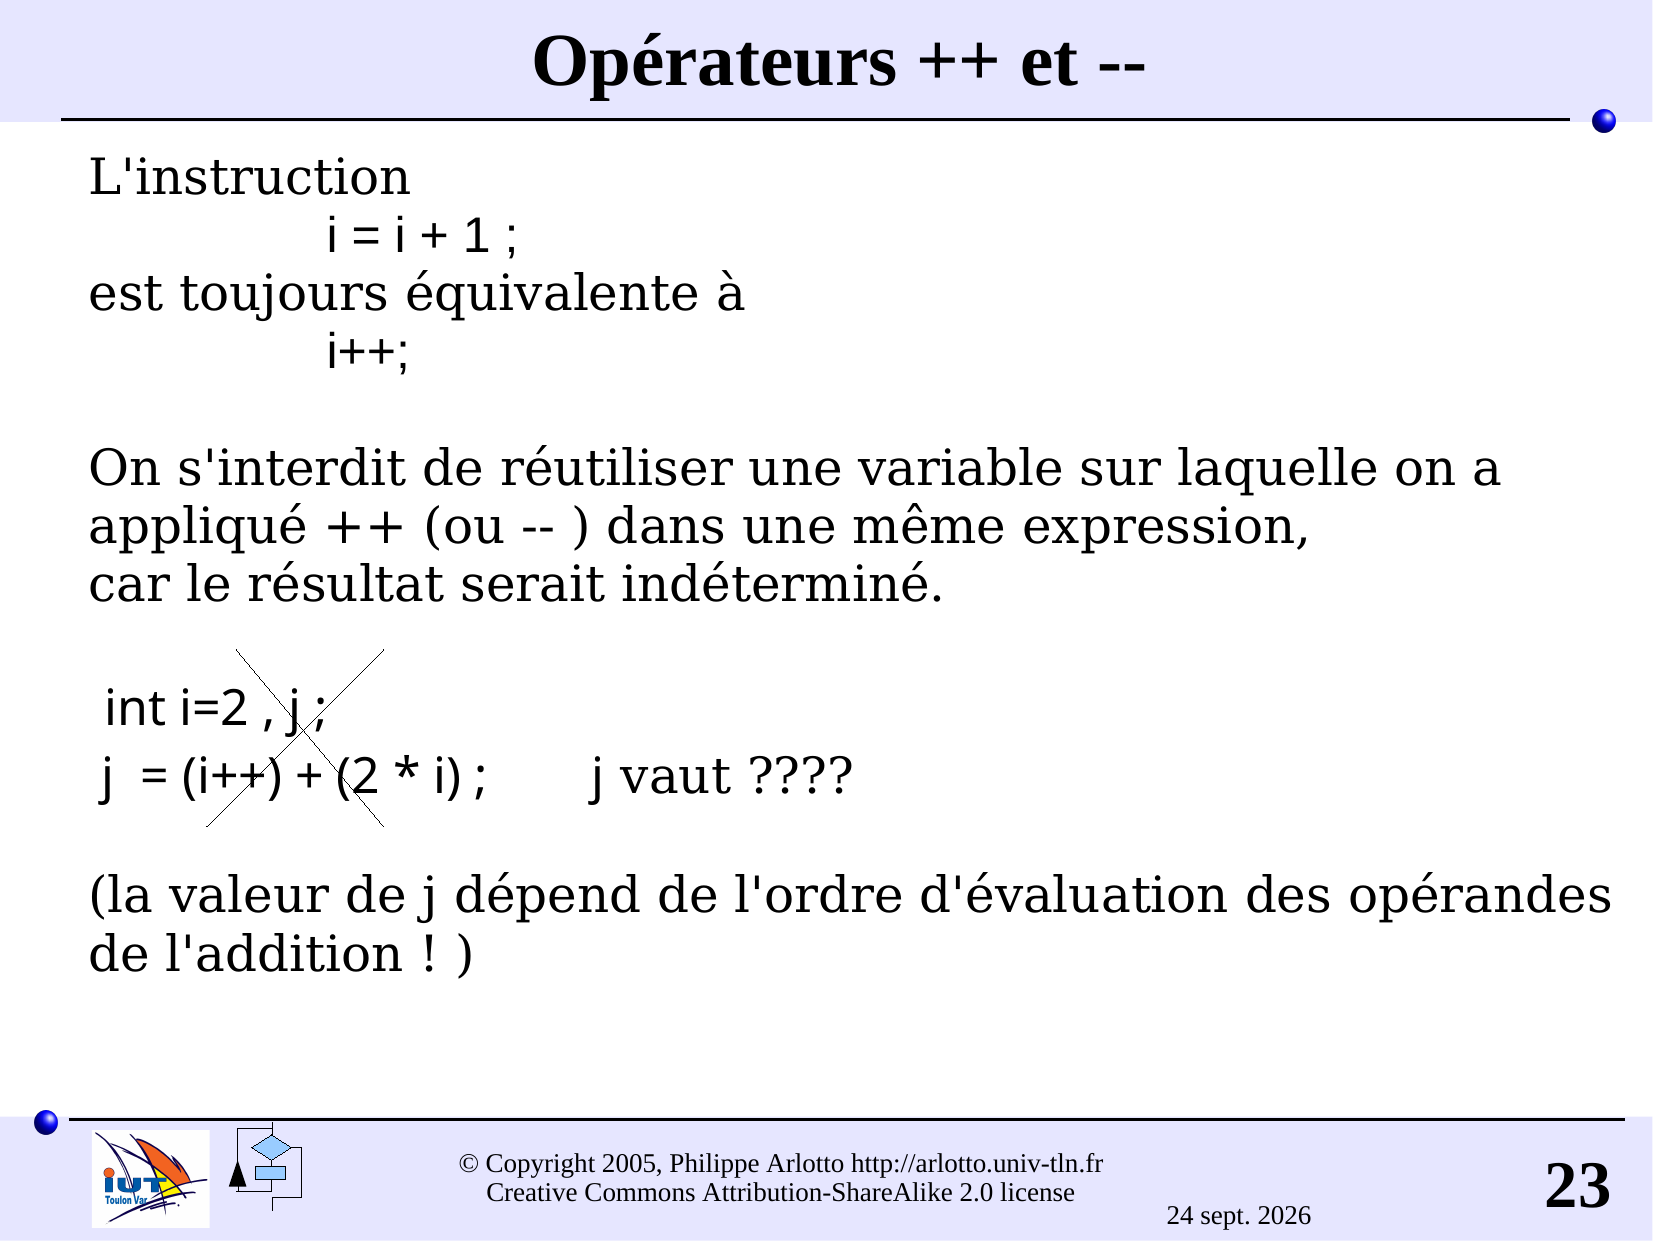

# Opérateurs ++ et --
L'instruction
 i = i + 1 ;
est toujours équivalente à
 i++;
On s'interdit de réutiliser une variable sur laquelle on a
appliqué ++ (ou -- ) dans une même expression,
car le résultat serait indéterminé.
 int i=2 , j ;
 j = (i++) + (2 * i) ; j vaut ????
(la valeur de j dépend de l'ordre d'évaluation des opérandes
de l'addition ! )